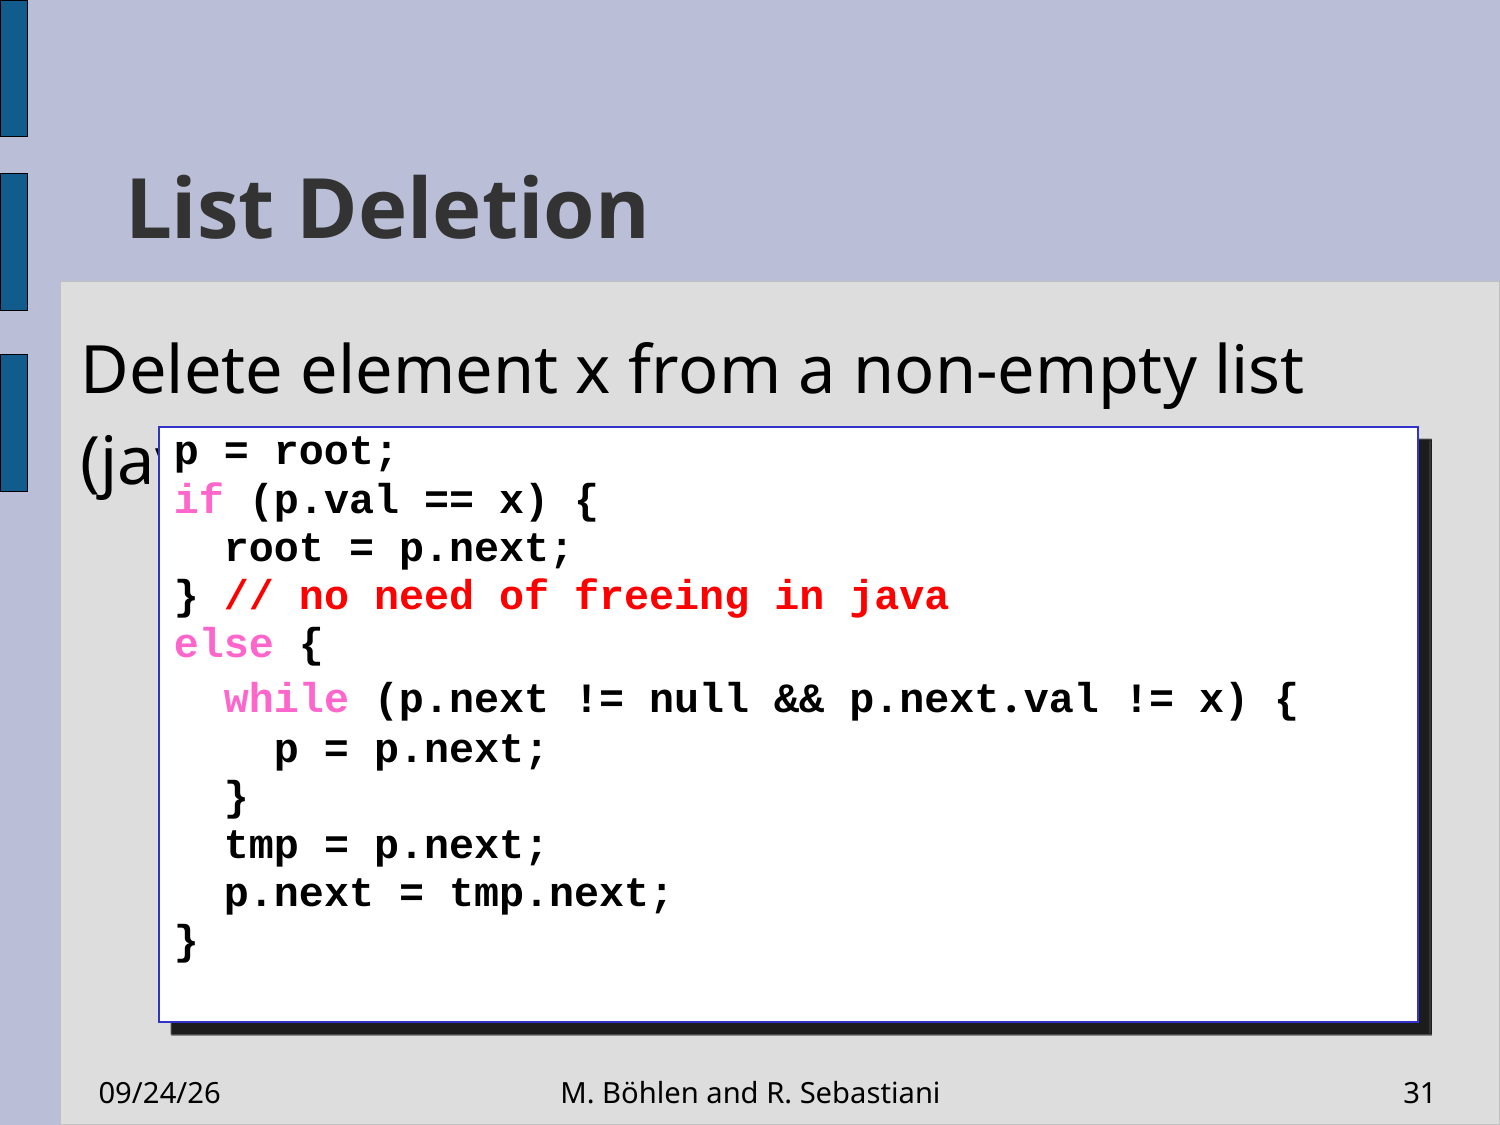

# List Deletion
Delete element x from a non-empty list (java):
p = root;
if (p.val == x) {
 root = p.next;
} // no need of freeing in java
else {
 while (p.next != null && p.next.val != x) {
 p = p.next;
 }
 tmp = p.next;
 p.next = tmp.next;
}
M. Böhlen and R. Sebastiani
31